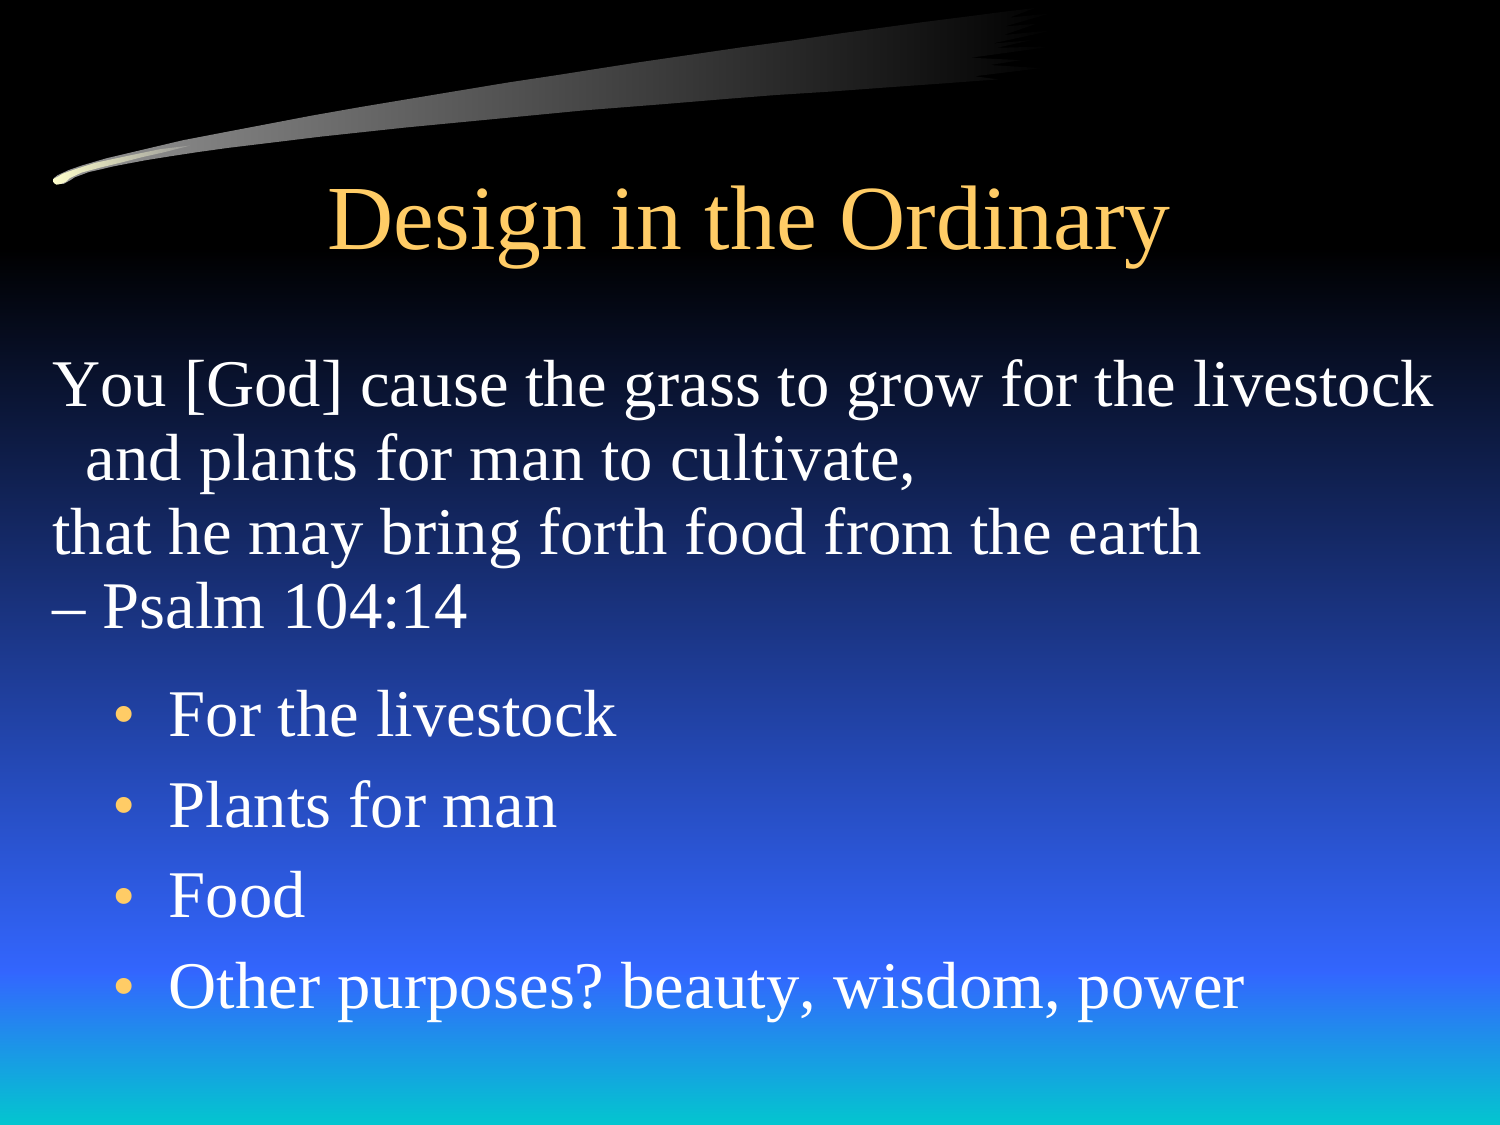

# Design in the Ordinary
You [God] cause the grass to grow for the livestock
 and plants for man to cultivate,
that he may bring forth food from the earth
– Psalm 104:14
For the livestock
Plants for man
Food
Other purposes? beauty, wisdom, power